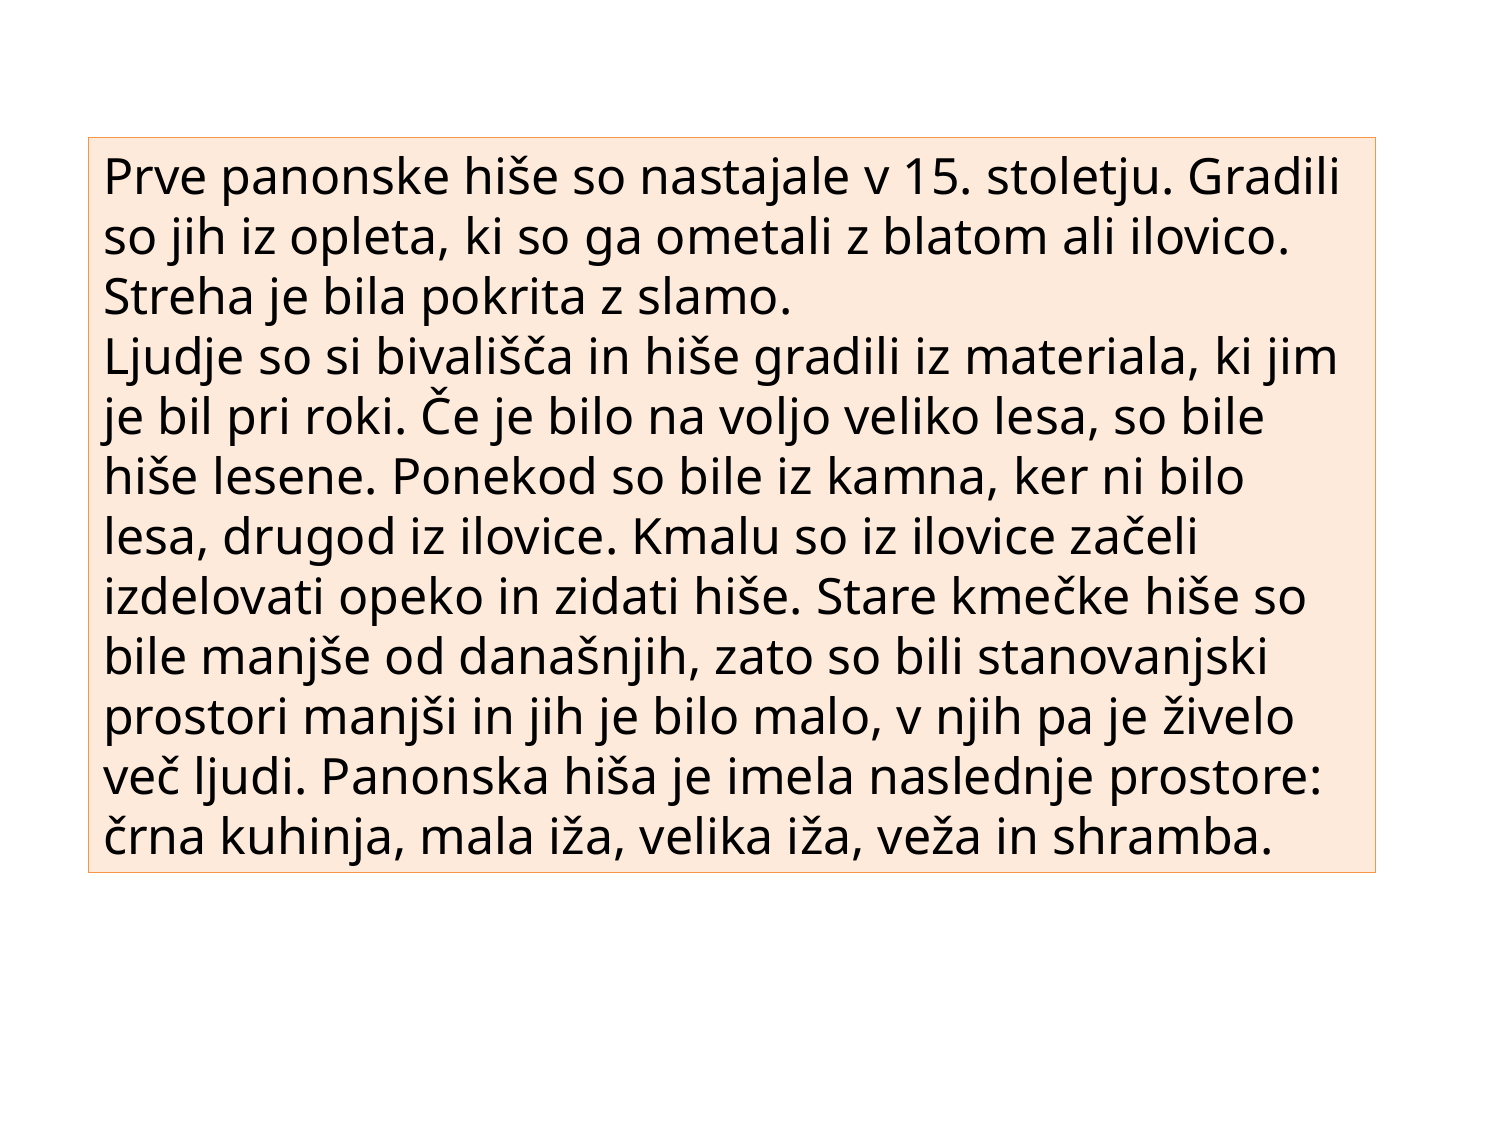

Prve panonske hiše so nastajale v 15. stoletju. Gradili so jih iz opleta, ki so ga ometali z blatom ali ilovico. Streha je bila pokrita z slamo.
Ljudje so si bivališča in hiše gradili iz materiala, ki jim je bil pri roki. Če je bilo na voljo veliko lesa, so bile hiše lesene. Ponekod so bile iz kamna, ker ni bilo lesa, drugod iz ilovice. Kmalu so iz ilovice začeli izdelovati opeko in zidati hiše. Stare kmečke hiše so bile manjše od današnjih, zato so bili stanovanjski prostori manjši in jih je bilo malo, v njih pa je živelo več ljudi. Panonska hiša je imela naslednje prostore:
črna kuhinja, mala iža, velika iža, veža in shramba.